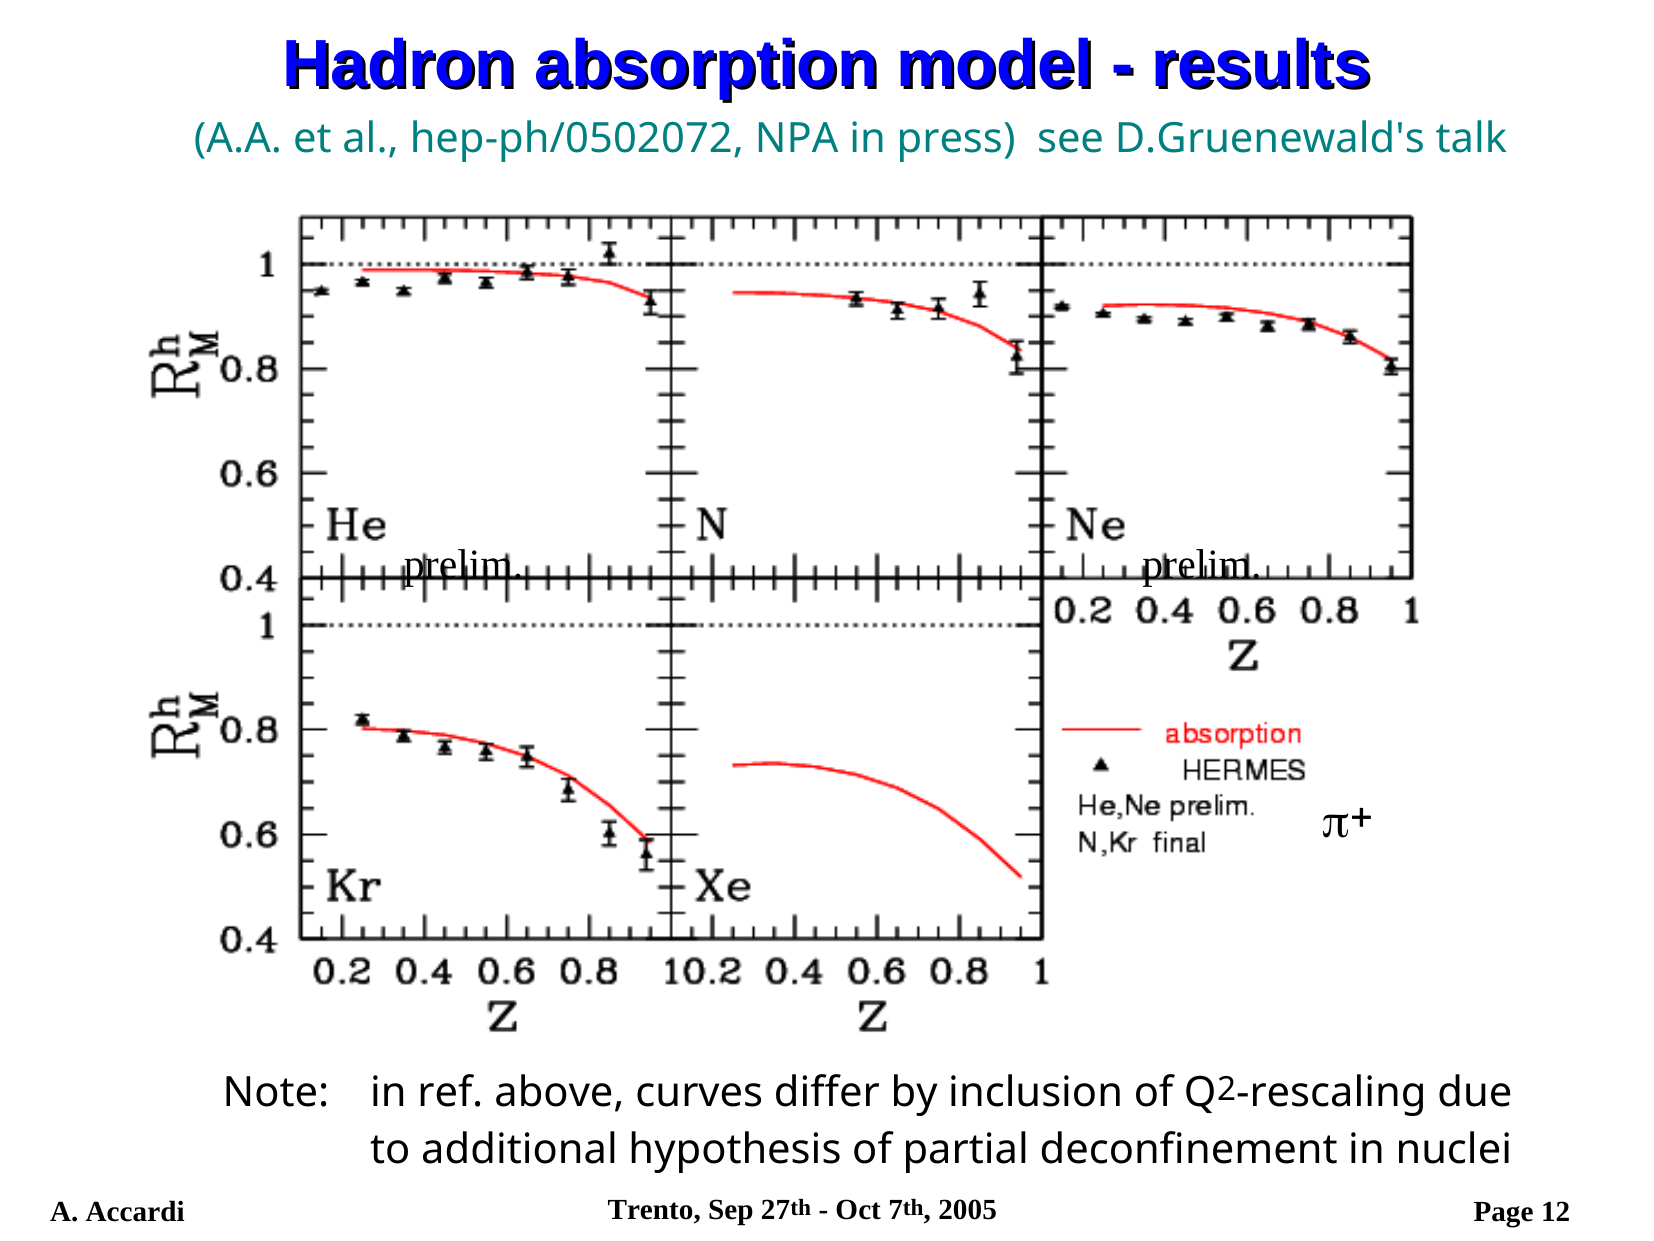

Hadron absorption model - results
(A.A. et al., hep-ph/0502072, NPA in press) see D.Gruenewald's talk
prelim.
prelim.
p+
Note: 	in ref. above, curves differ by inclusion of Q2-rescaling due
		to additional hypothesis of partial deconfinement in nuclei
A. Accardi
Trento, Sep 27th - Oct 7th, 2005
Page